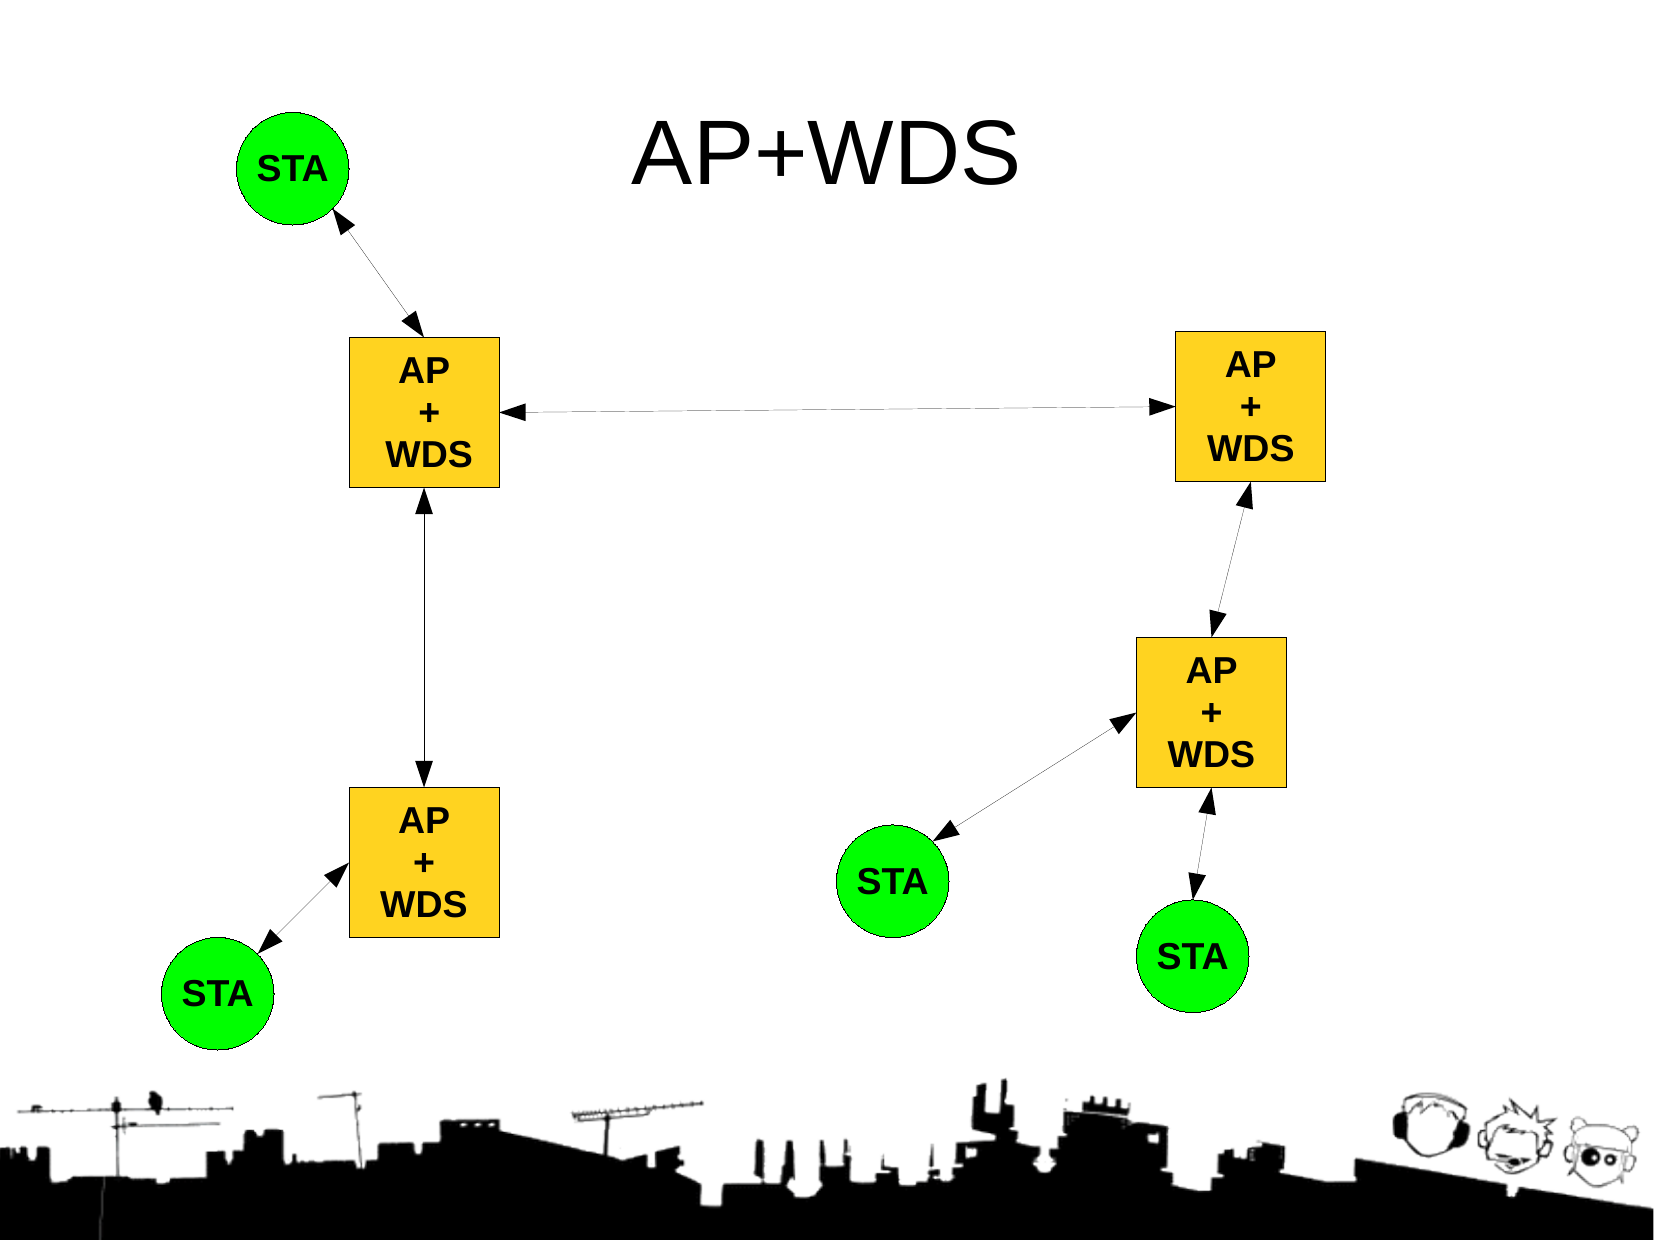

# AP+WDS
STA
AP
+
WDS
AP
 +
 WDS
AP
+
WDS
AP
+
WDS
STA
STA
STA